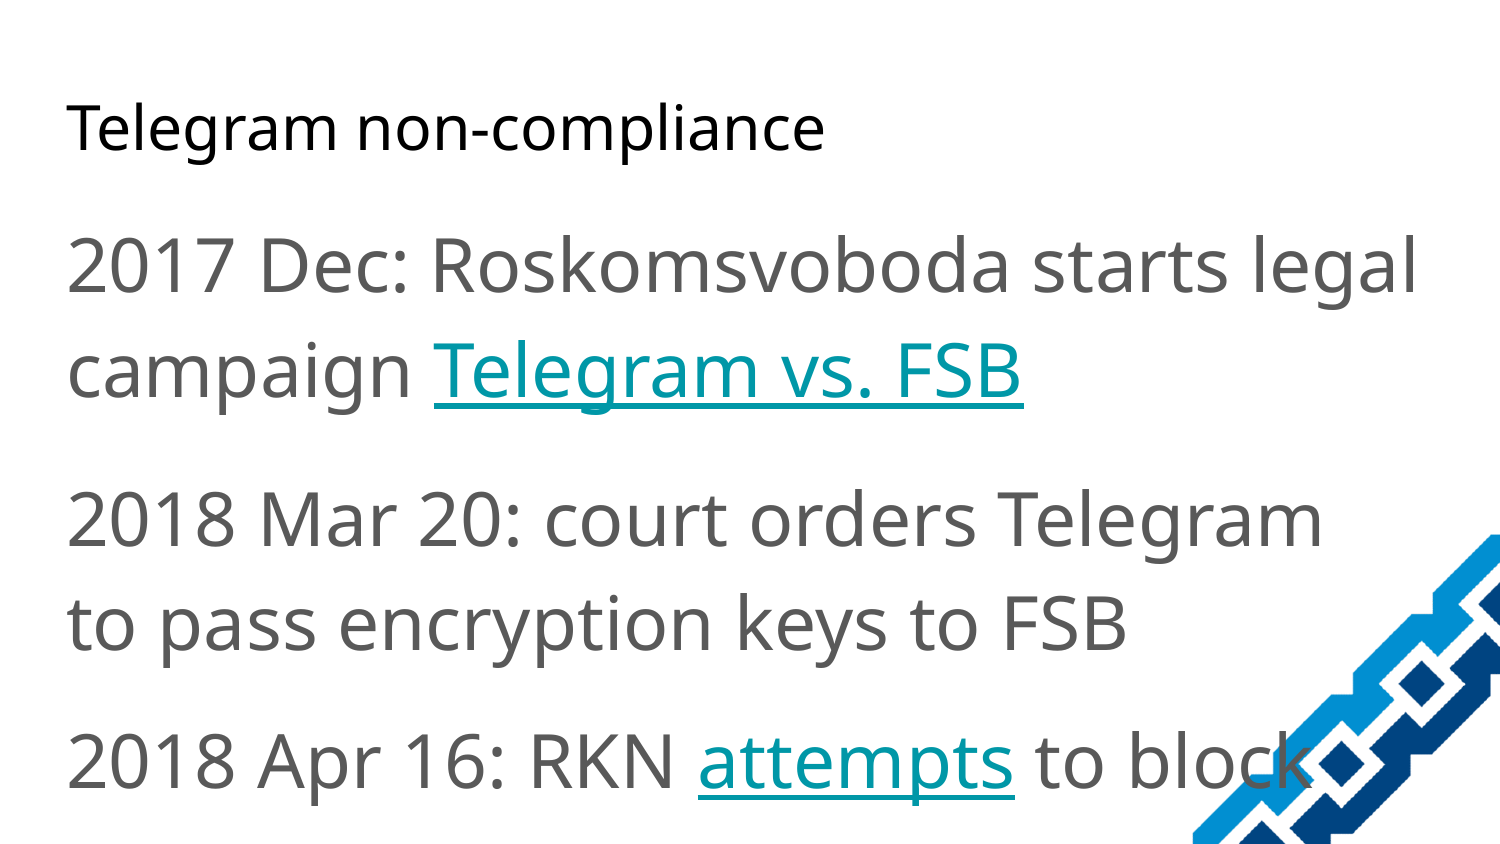

# Telegram non-compliance
2017 Dec: Roskomsvoboda starts legal campaign Telegram vs. FSB
2018 Mar 20: court orders Telegram
to pass encryption keys to FSB
2018 Apr 16: RKN attempts to block